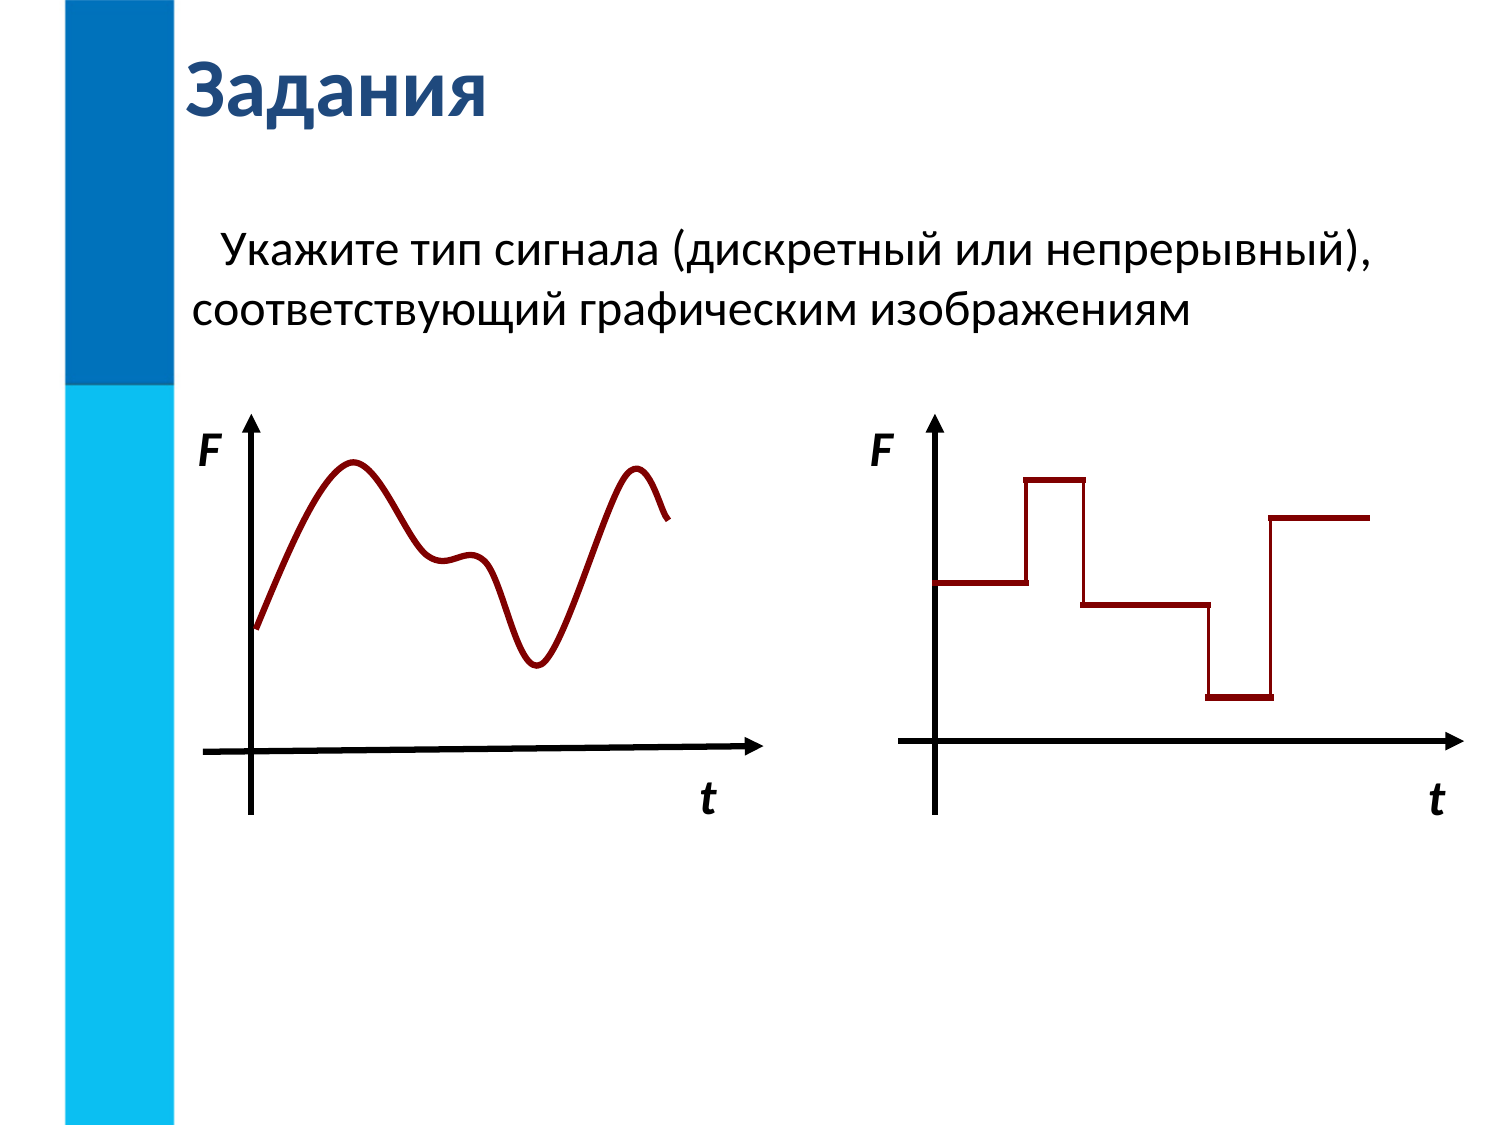

Задания
Укажите тип сигнала (дискретный или непрерывный), соответствующий графическим изображениям
F
F
t
t